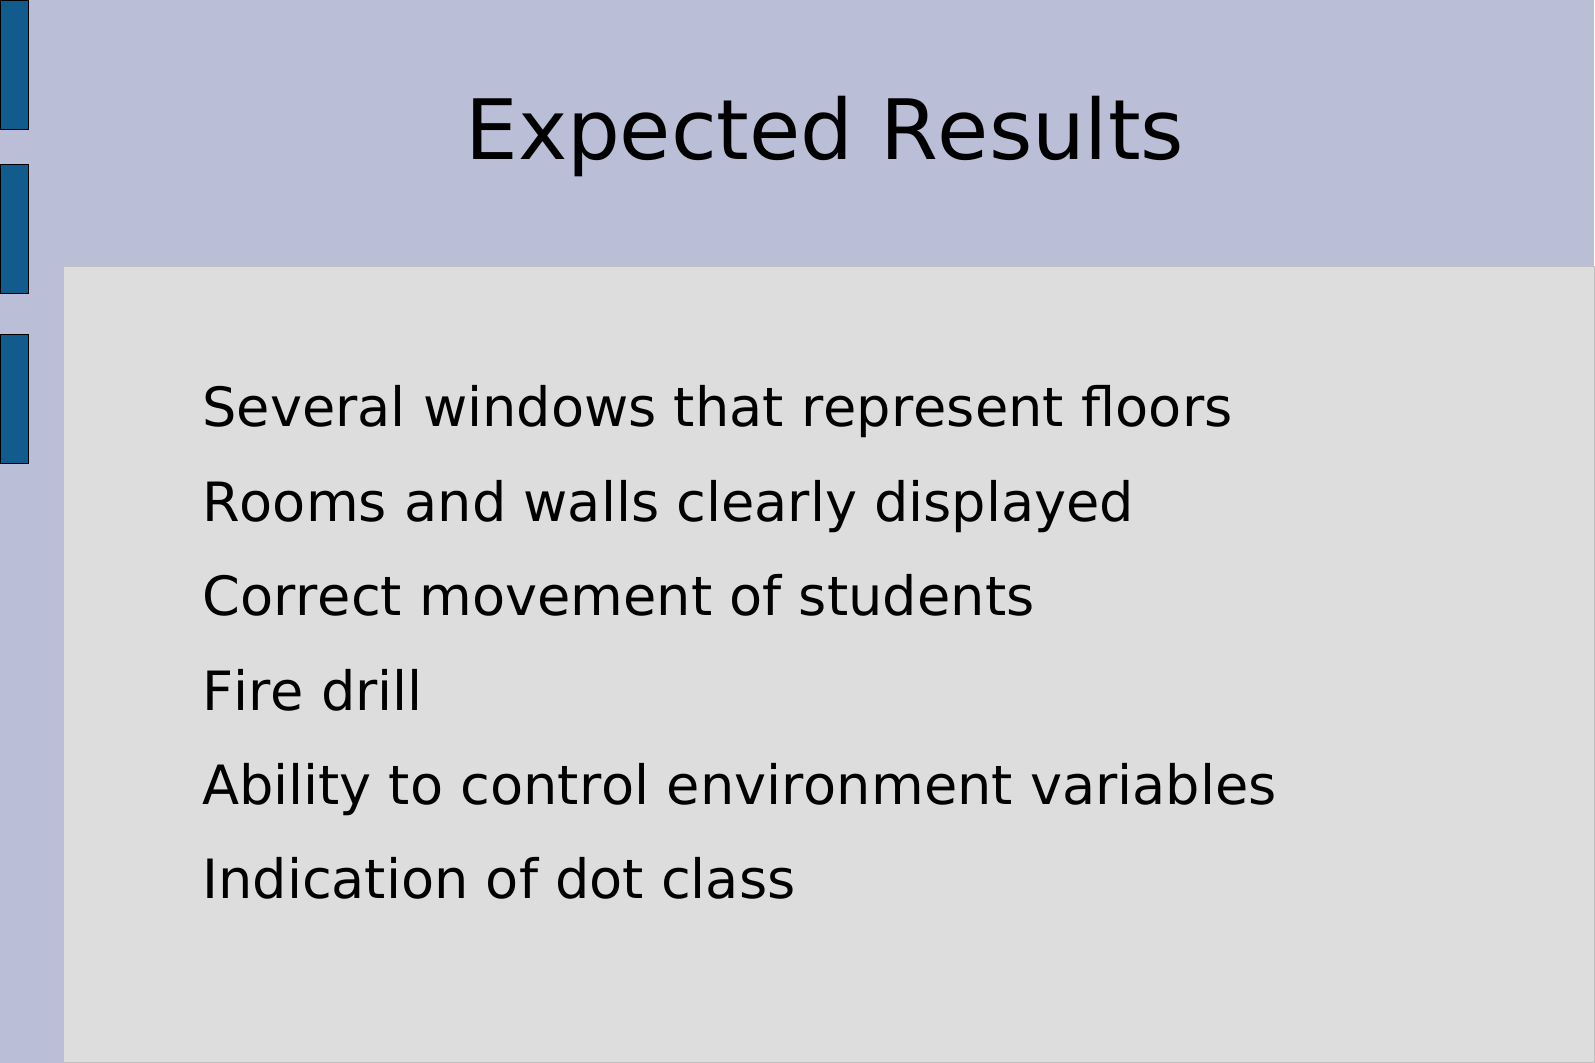

Expected Results
Several windows that represent floors
Rooms and walls clearly displayed
Correct movement of students
Fire drill
Ability to control environment variables
Indication of dot class